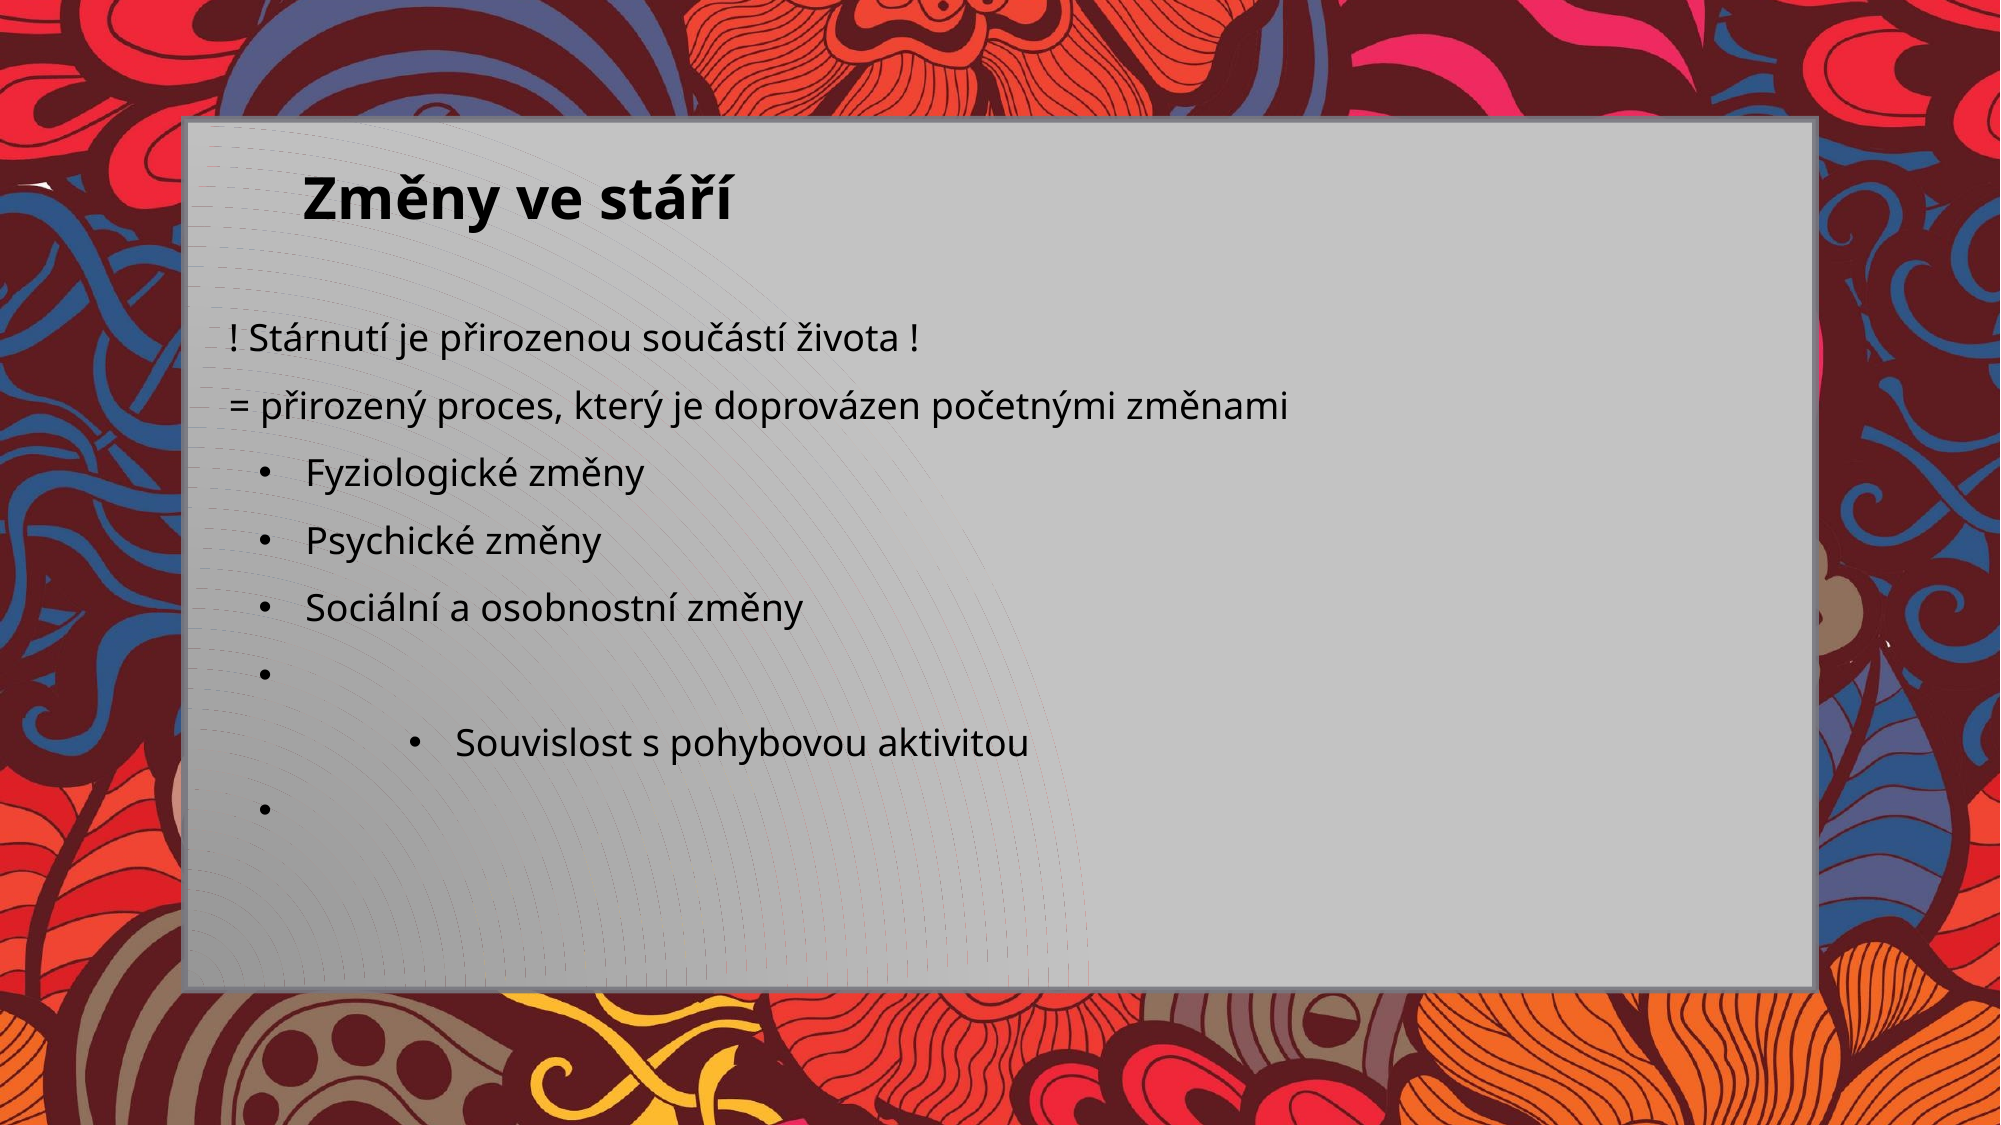

#
Změny ve stáří
! Stárnutí je přirozenou součástí života !
= přirozený proces, který je doprovázen početnými změnami
Fyziologické změny
Psychické změny
Sociální a osobnostní změny
Souvislost s pohybovou aktivitou